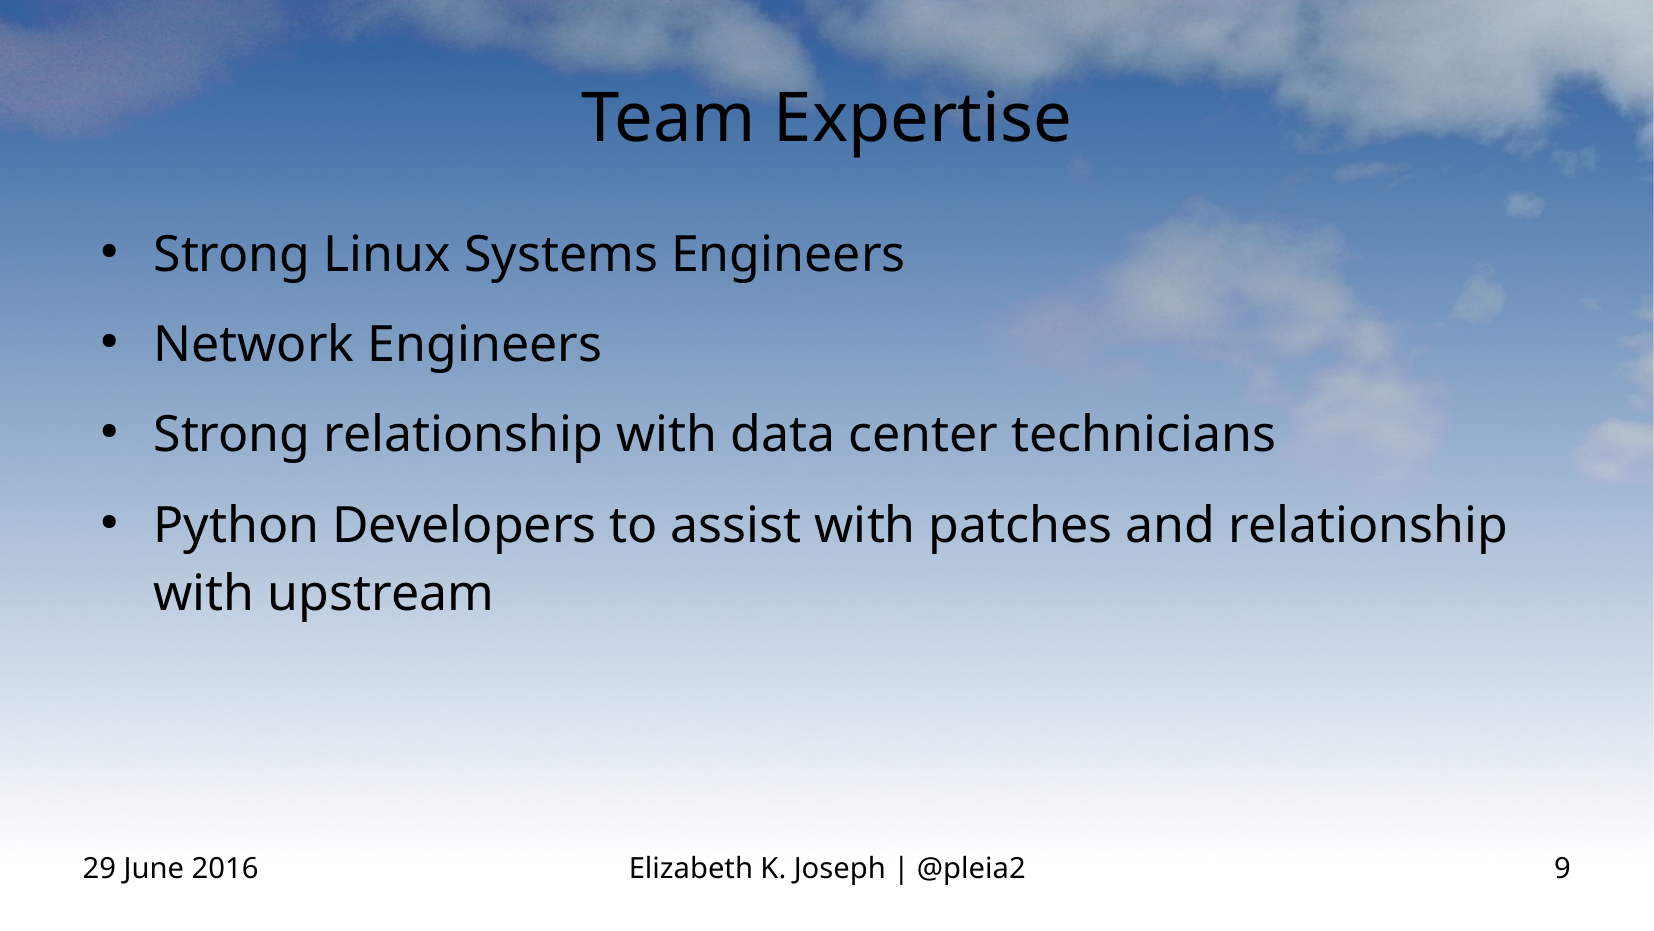

# Team Expertise
Strong Linux Systems Engineers
Network Engineers
Strong relationship with data center technicians
Python Developers to assist with patches and relationship with upstream
29 June 2016
Elizabeth K. Joseph | @pleia2
9